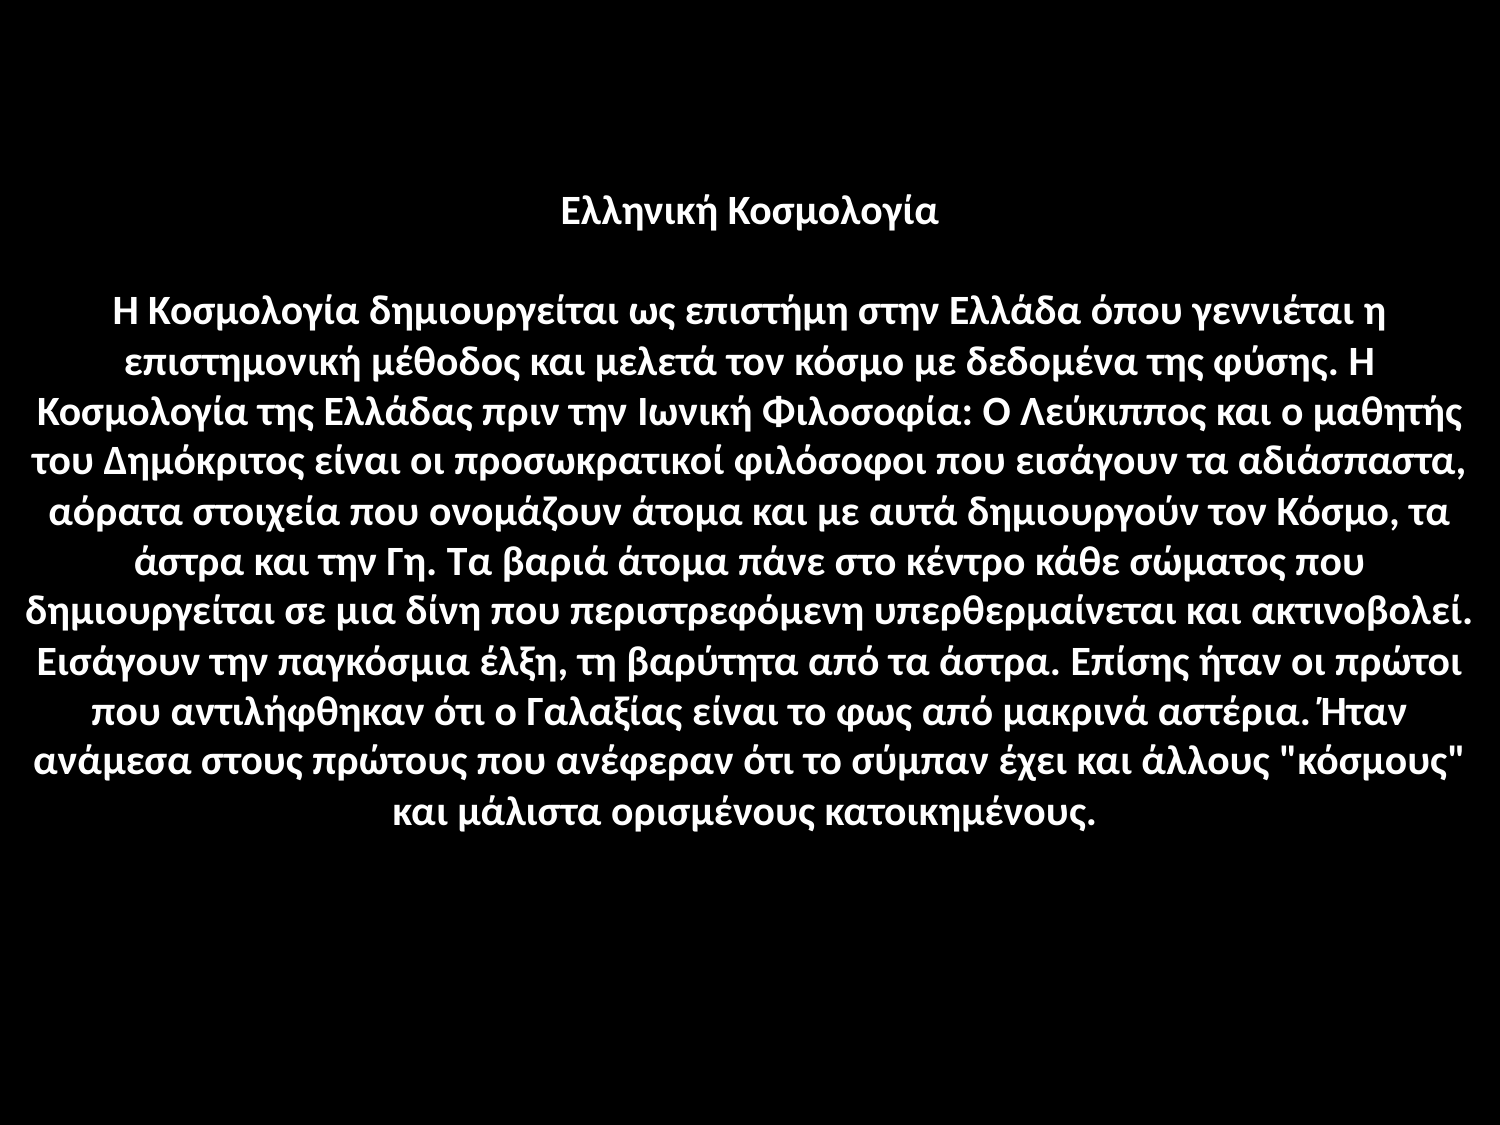

Ελληνική Κοσμολογία
Η Κοσμολογία δημιουργείται ως επιστήμη στην Ελλάδα όπου γεννιέται η επιστημονική μέθοδος και μελετά τον κόσμο με δεδομένα της φύσης. Η Κοσμολογία της Ελλάδας πριν την Ιωνική Φιλοσοφία: Ο Λεύκιππος και ο μαθητής του Δημόκριτος είναι οι προσωκρατικοί φιλόσοφοι που εισάγουν τα αδιάσπαστα, αόρατα στοιχεία που ονομάζουν άτομα και με αυτά δημιουργούν τον Κόσμο, τα άστρα και την Γη. Τα βαριά άτομα πάνε στο κέντρο κάθε σώματος που δημιουργείται σε μια δίνη που περιστρεφόμενη υπερθερμαίνεται και ακτινοβολεί. Εισάγουν την παγκόσμια έλξη, τη βαρύτητα από τα άστρα. Επίσης ήταν οι πρώτοι που αντιλήφθηκαν ότι ο Γαλαξίας είναι το φως από μακρινά αστέρια. Ήταν ανάμεσα στους πρώτους που ανέφεραν ότι το σύμπαν έχει και άλλους "κόσμους" και μάλιστα ορισμένους κατοικημένους.